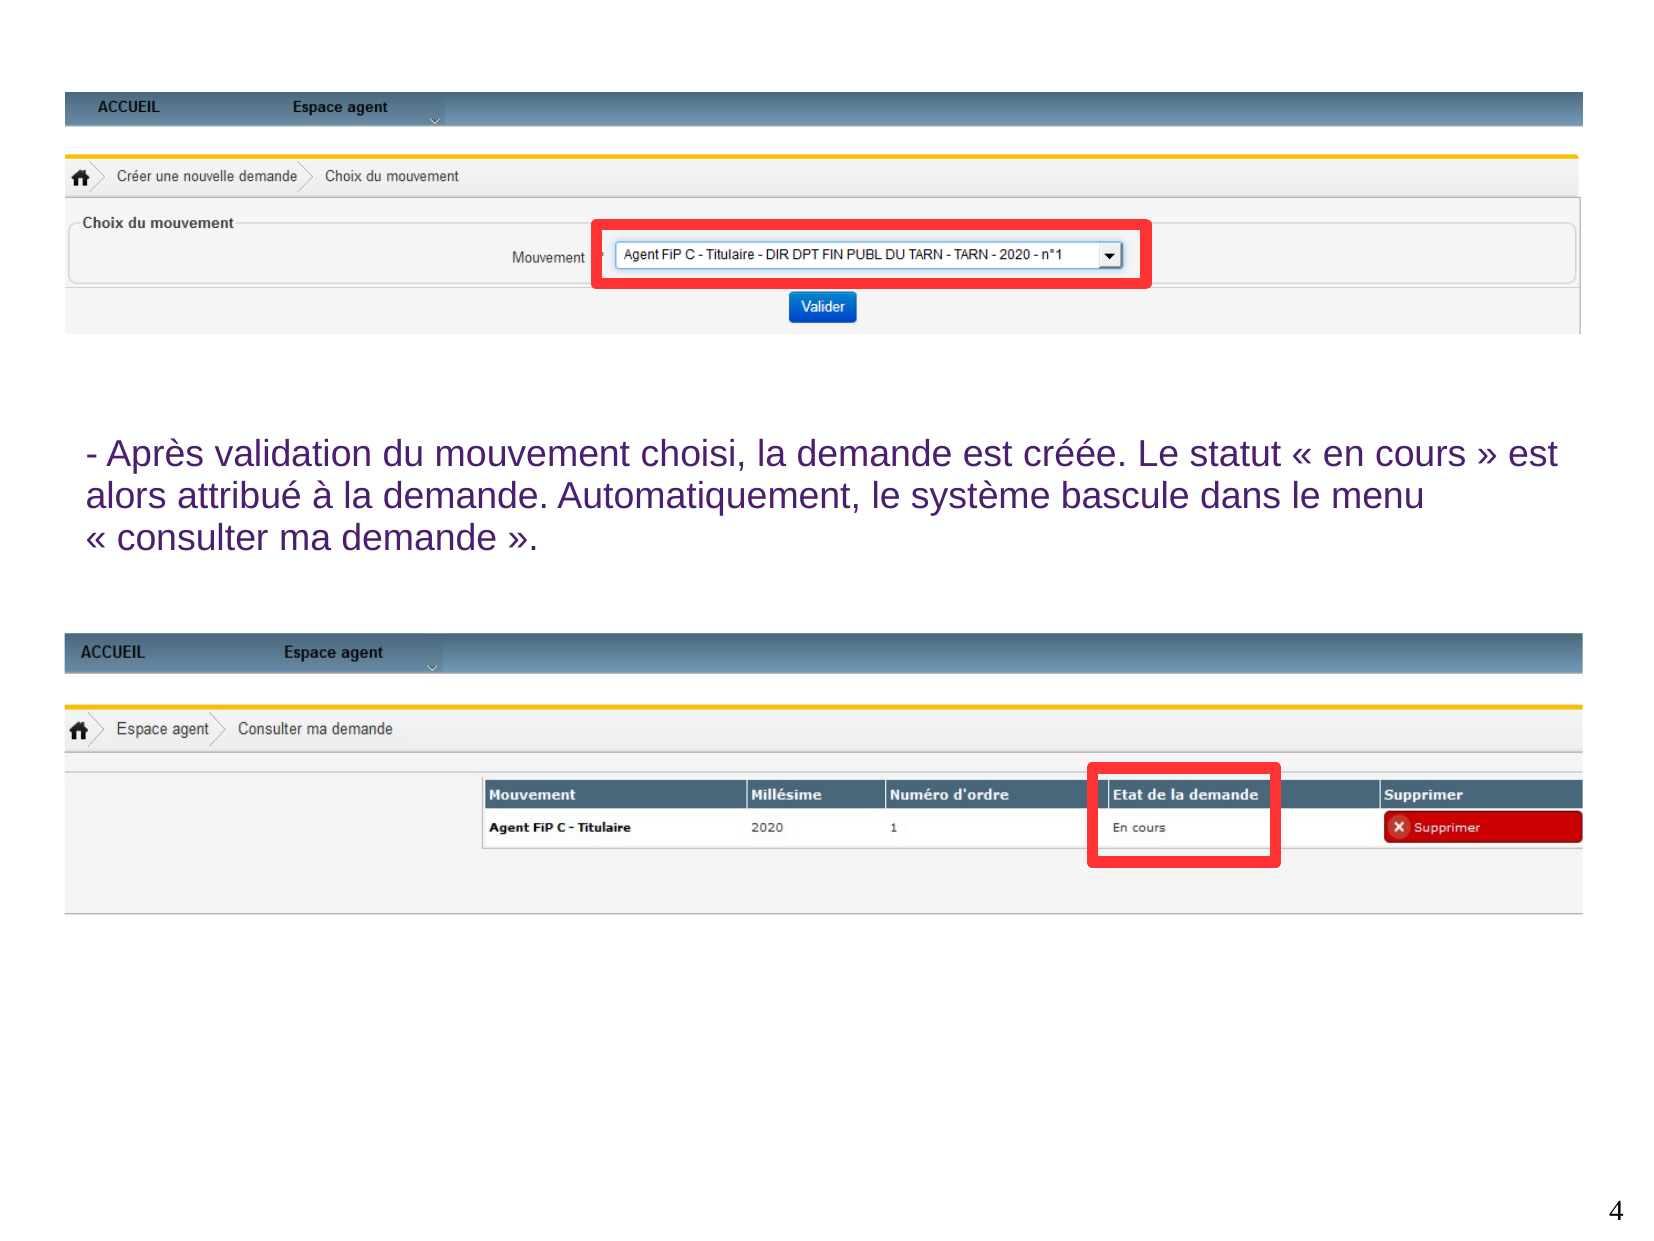

- Après validation du mouvement choisi, la demande est créée. Le statut « en cours » est alors attribué à la demande. Automatiquement, le système bascule dans le menu « consulter ma demande ».
4